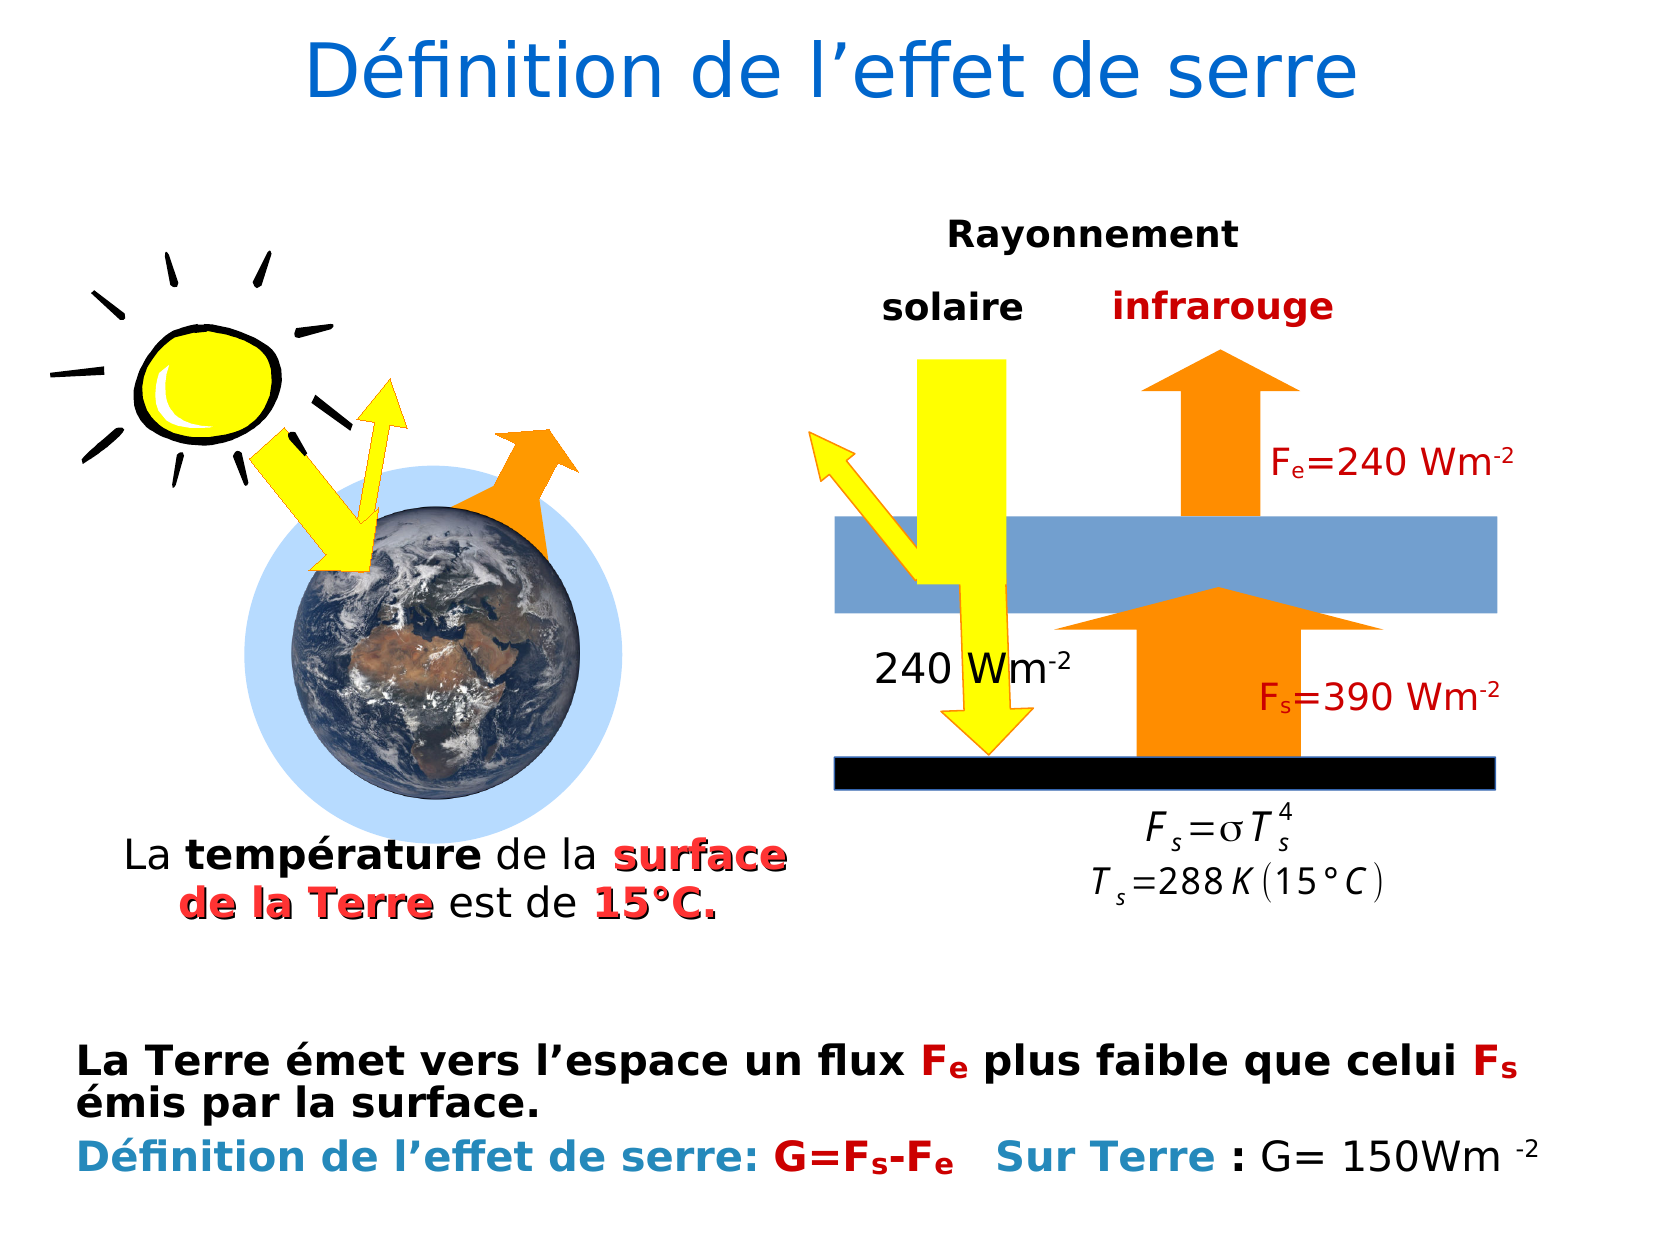

Définition de l’effet de serre
Rayonnement
infrarouge
solaire
Fe=240 Wm-2
240 Wm-2
Fs=390 Wm-2
La température de la surface de la Terre est de 15°C.
La Terre émet vers l’espace un flux Fe plus faible que celui Fs émis par la surface.
Définition de l’effet de serre: G=Fs-Fe Sur Terre : G= 150Wm -2